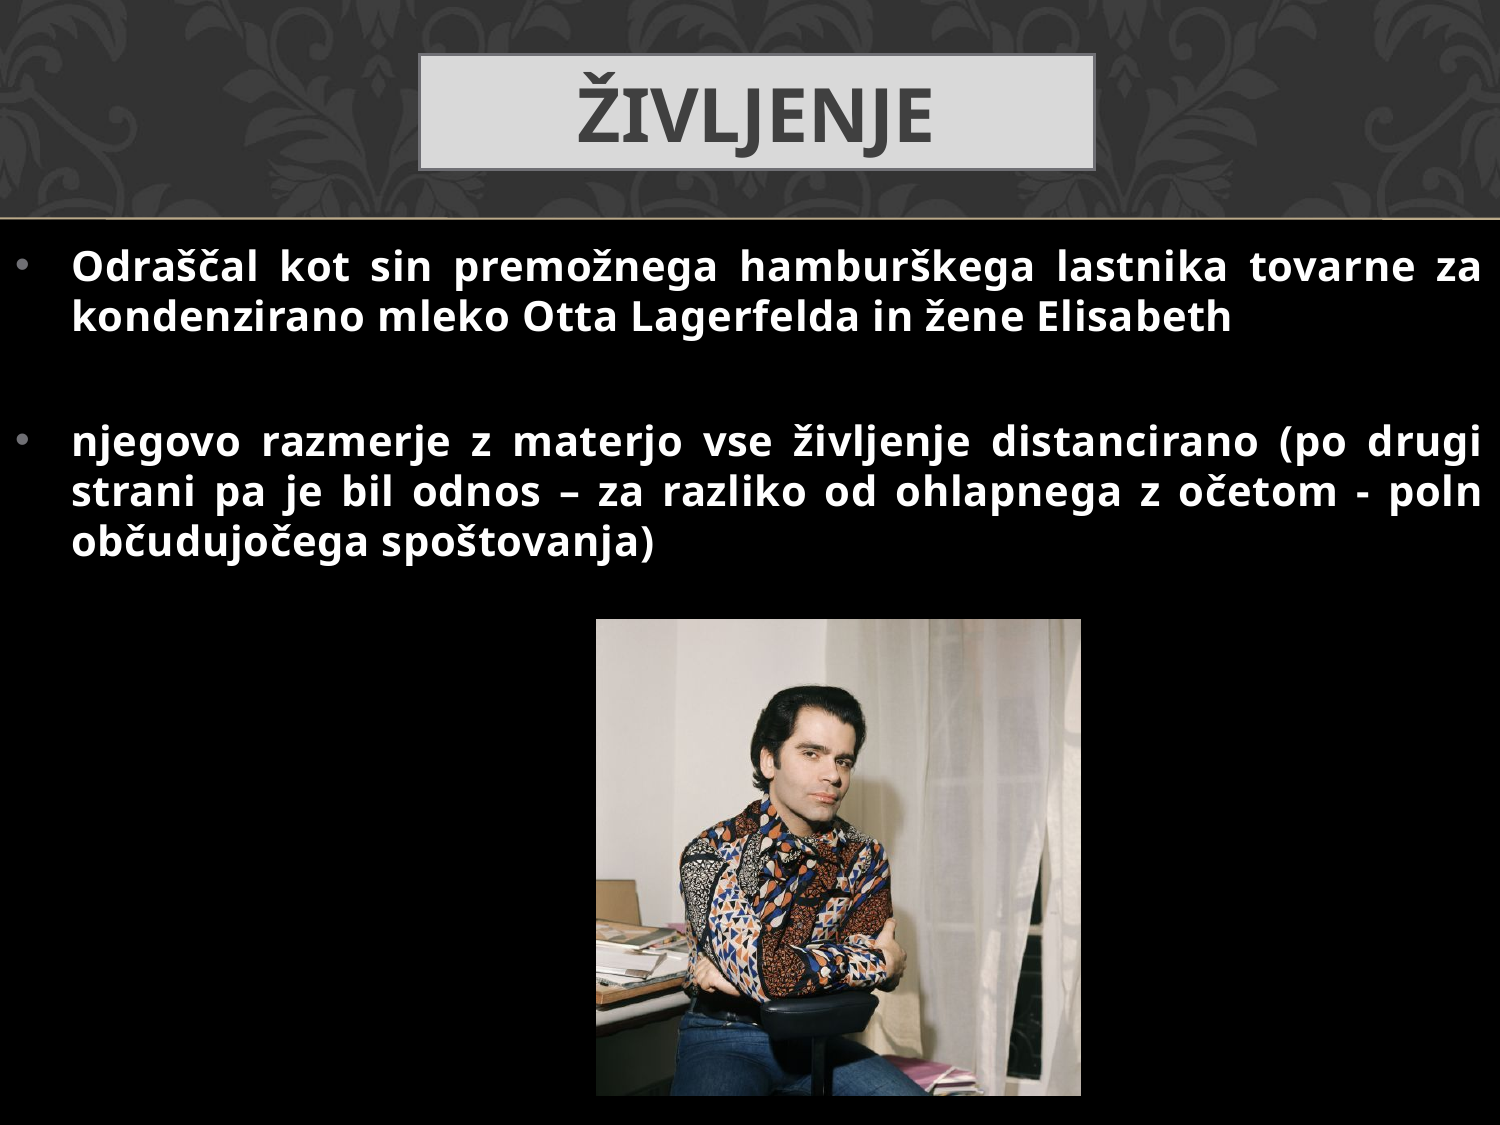

ŽIVLJENJE
# Odraščal kot sin premožnega hamburškega lastnika tovarne za kondenzirano mleko Otta Lagerfelda in žene Elisabeth
njegovo razmerje z materjo vse življenje distancirano (po drugi strani pa je bil odnos – za razliko od ohlapnega z očetom - poln občudujočega spoštovanja)